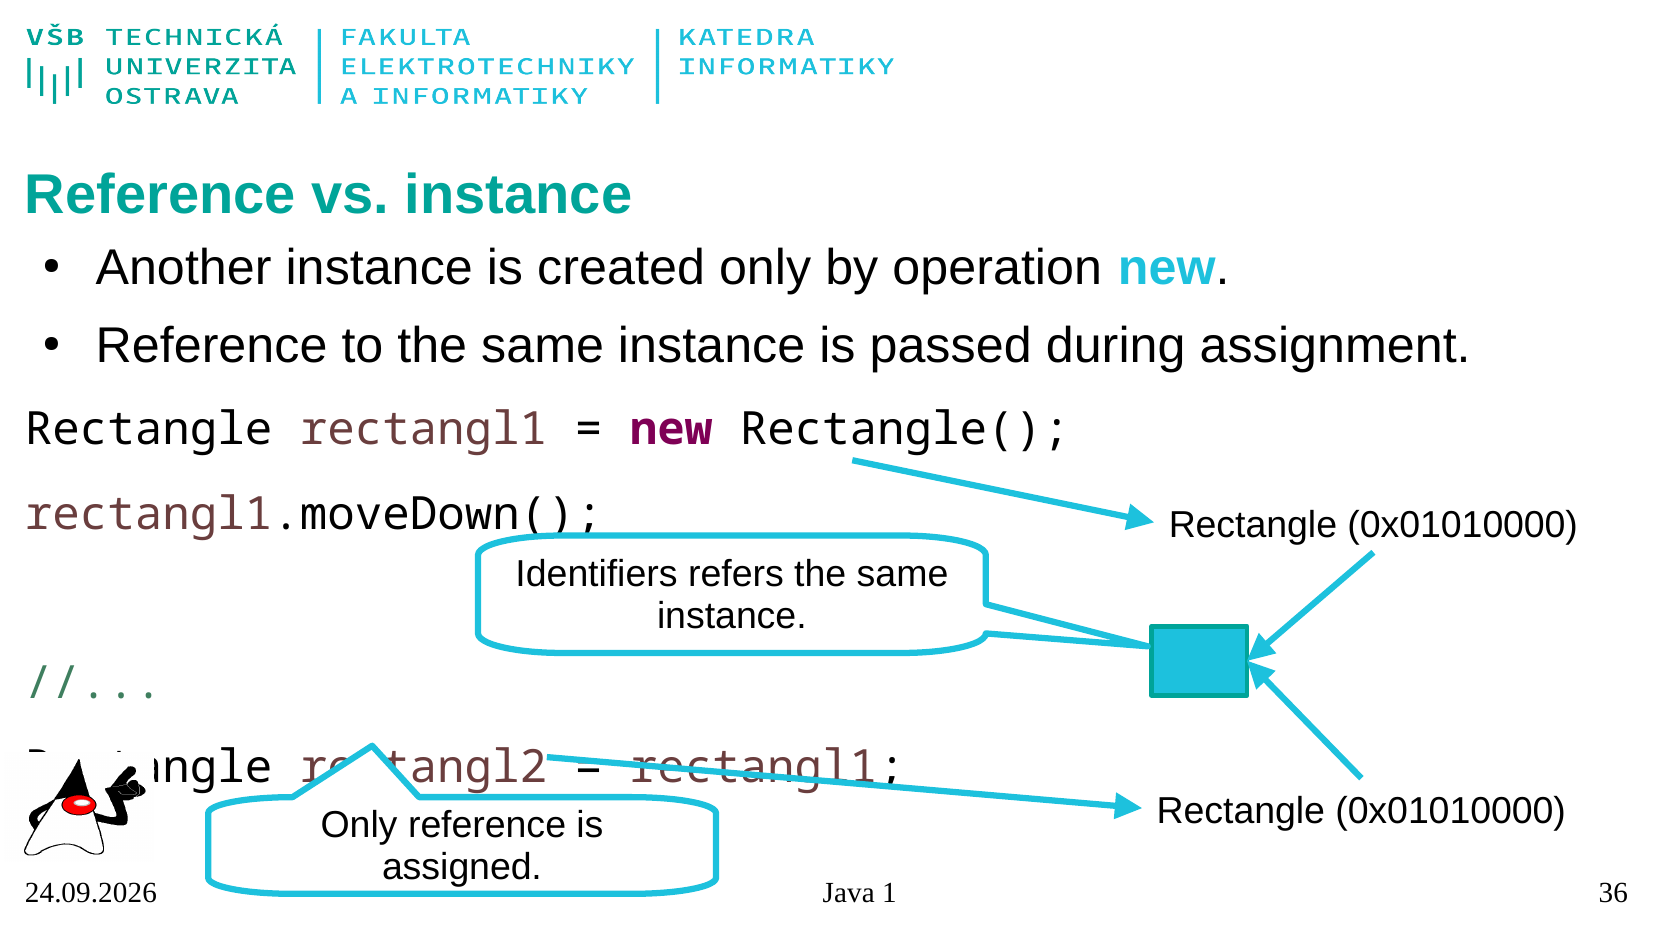

# Reference vs. instance
Another instance is created only by operation new.
Reference to the same instance is passed during assignment.
Rectangle rectangl1 = new Rectangle();
rectangl1.moveDown();
//...
Rectangle rectangl2 = rectangl1;
Rectangle (0x01010000)
Identifiers refers the same instance.
Rectangle (0x01010000)
Only reference is assigned.
Java 1
36